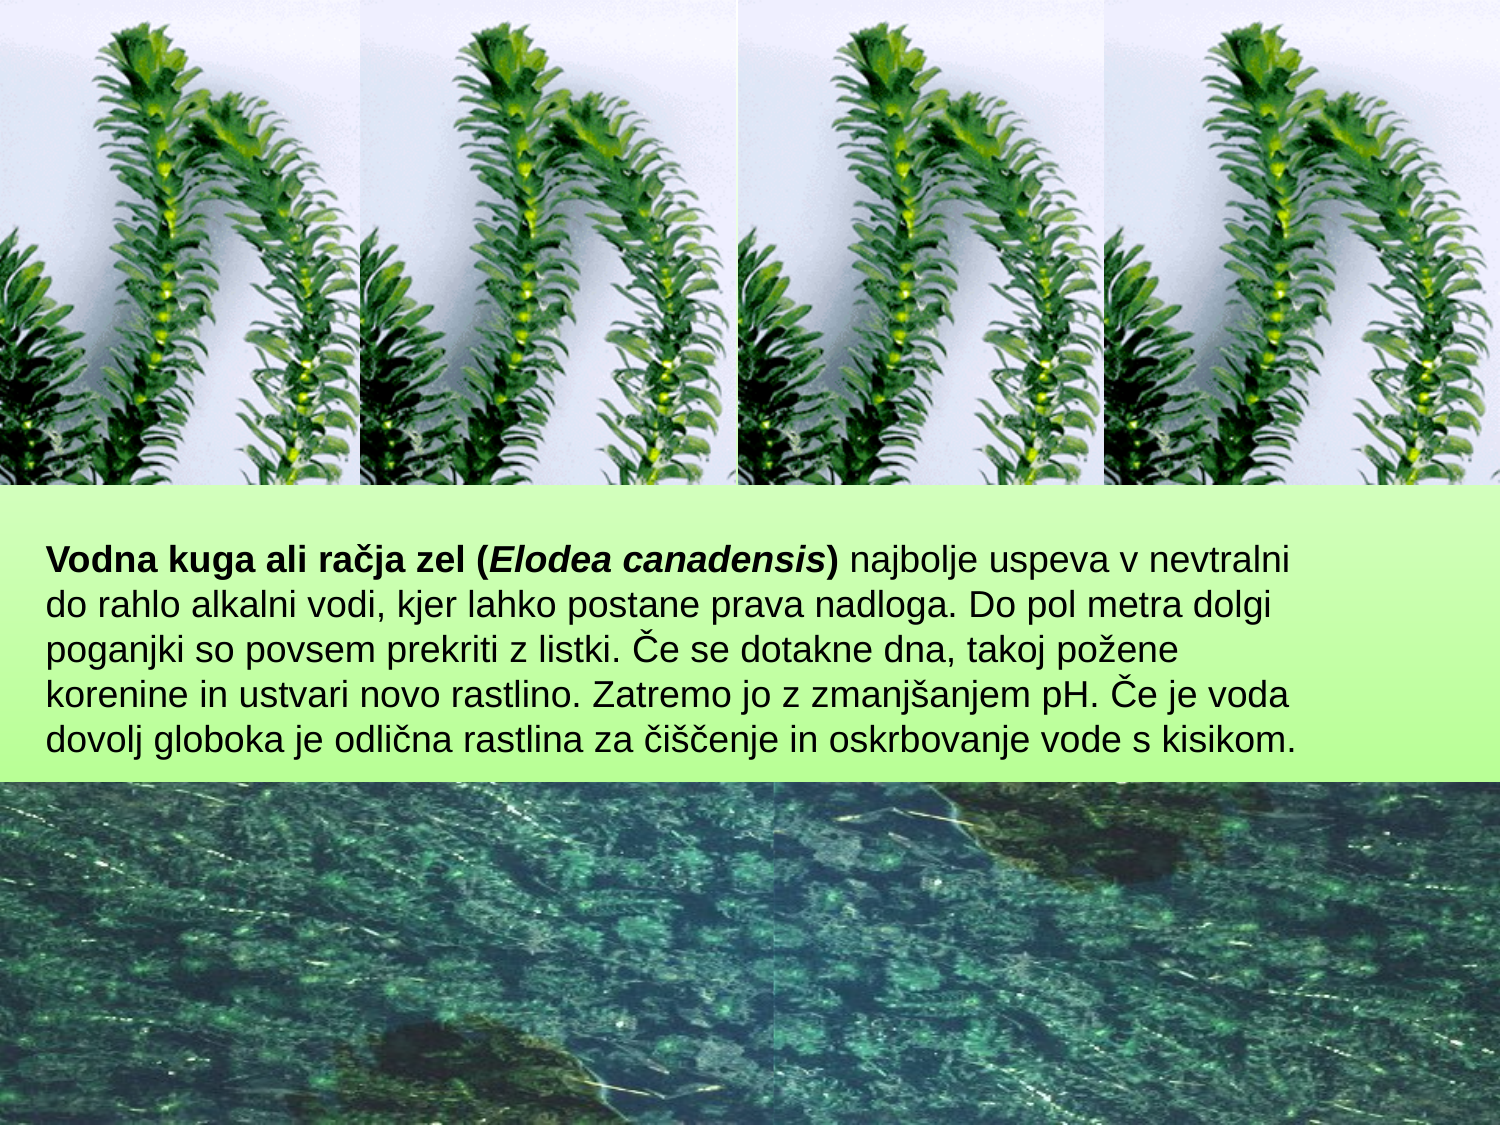

Vodna kuga ali račja zel (Elodea canadensis) najbolje uspeva v nevtralni
do rahlo alkalni vodi, kjer lahko postane prava nadloga. Do pol metra dolgi
poganjki so povsem prekriti z listki. Če se dotakne dna, takoj požene
korenine in ustvari novo rastlino. Zatremo jo z zmanjšanjem pH. Če je voda
dovolj globoka je odlična rastlina za čiščenje in oskrbovanje vode s kisikom.